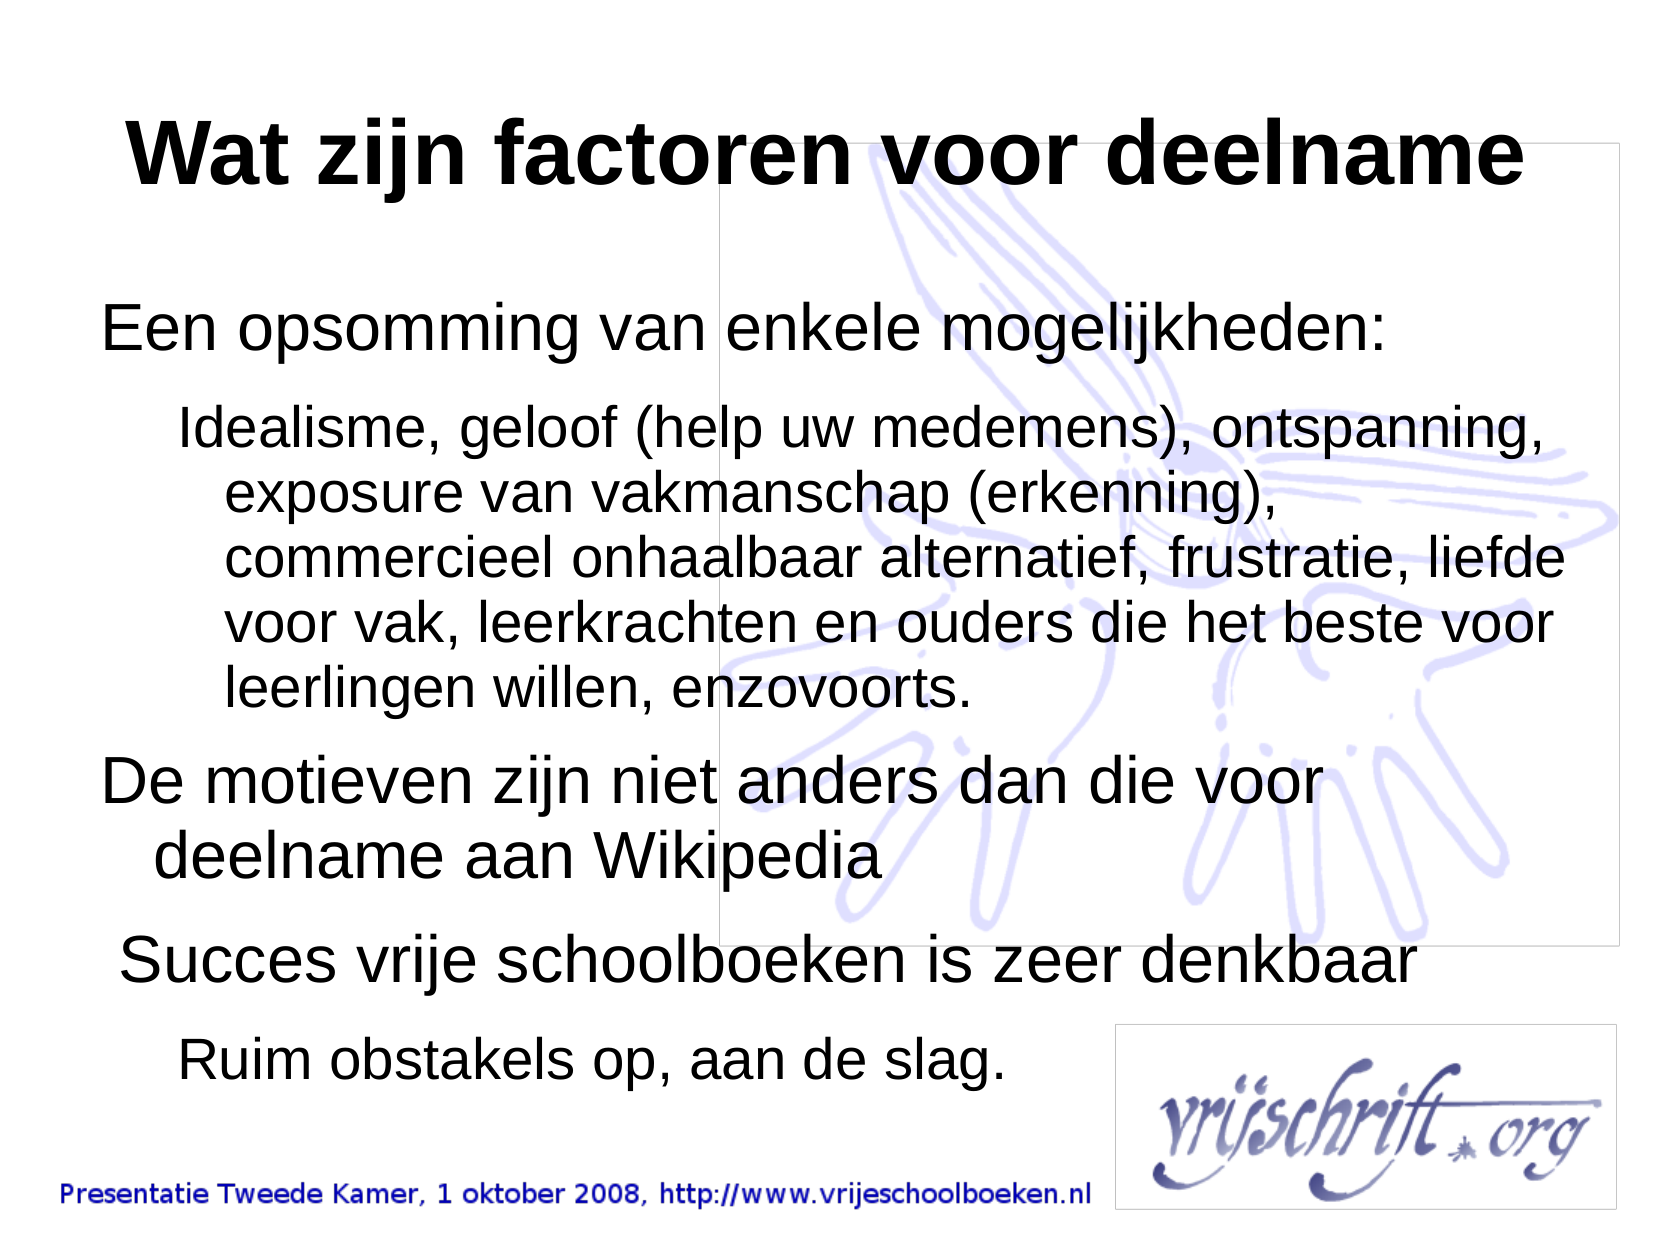

# Wat zijn factoren voor deelname
Een opsomming van enkele mogelijkheden:
Idealisme, geloof (help uw medemens), ontspanning, exposure van vakmanschap (erkenning), commercieel onhaalbaar alternatief, frustratie, liefde voor vak, leerkrachten en ouders die het beste voor leerlingen willen, enzovoorts.
De motieven zijn niet anders dan die voor deelname aan Wikipedia
 Succes vrije schoolboeken is zeer denkbaar
Ruim obstakels op, aan de slag.